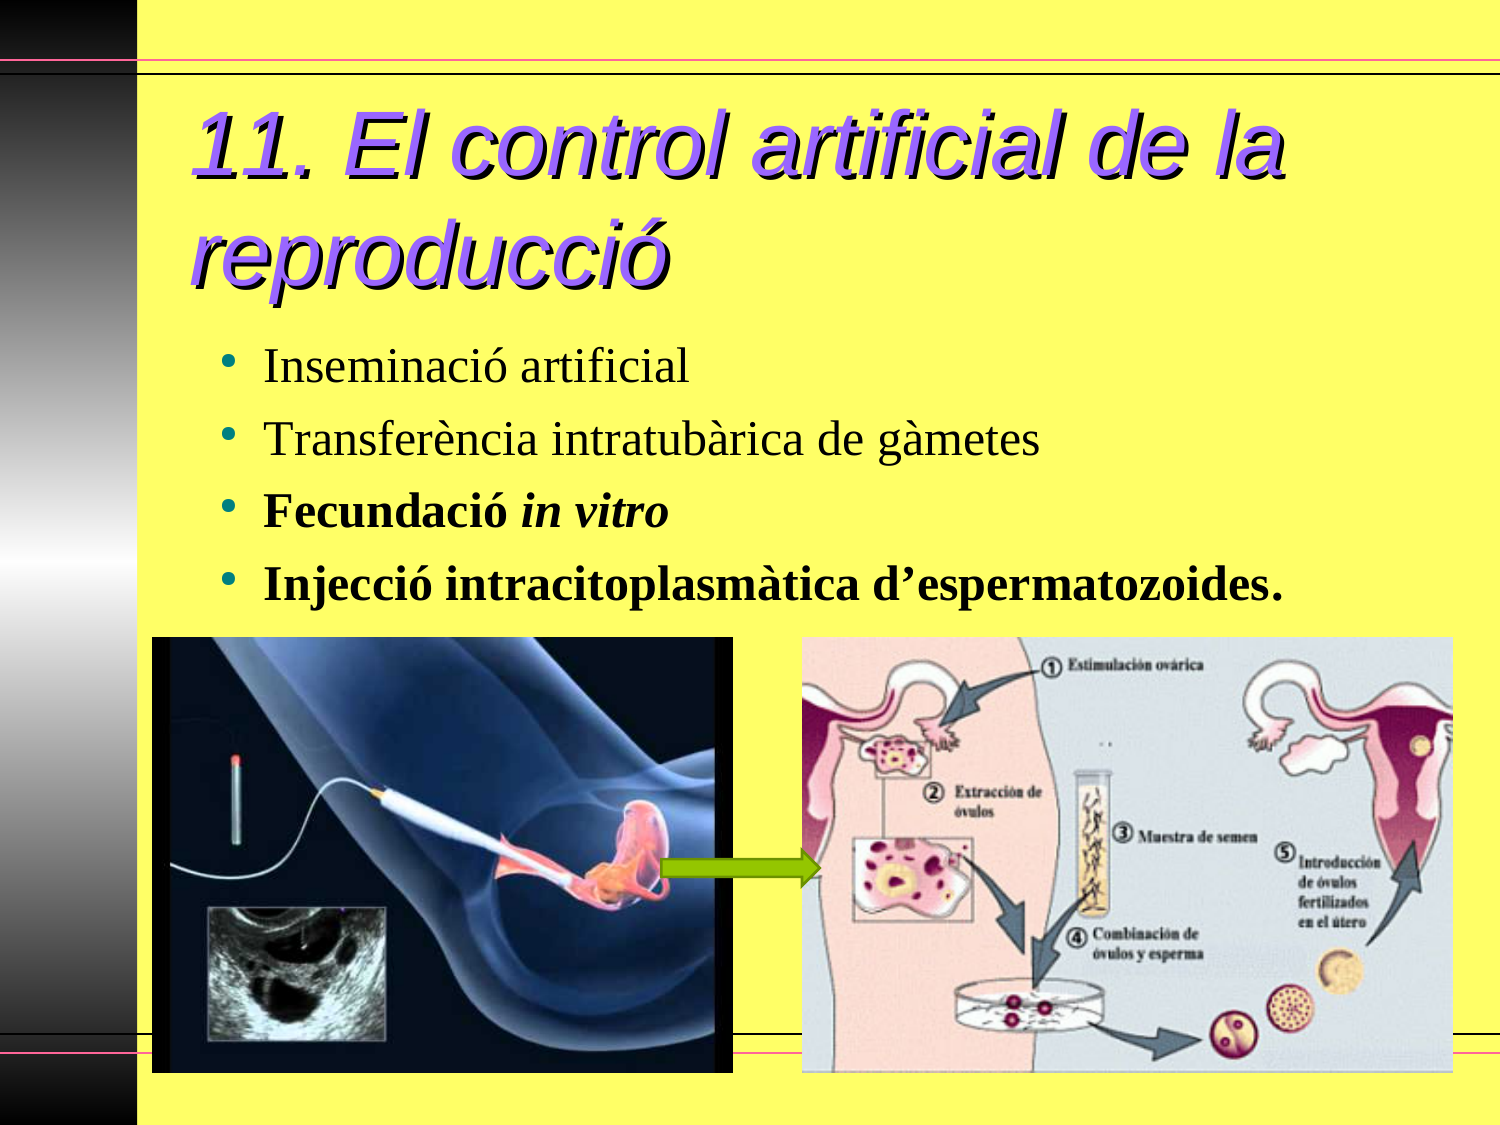

11. El control artificial de la reproducció
# Inseminació artificial
Transferència intratubàrica de gàmetes
Fecundació in vitro
Injecció intracitoplasmàtica d’espermatozoides.